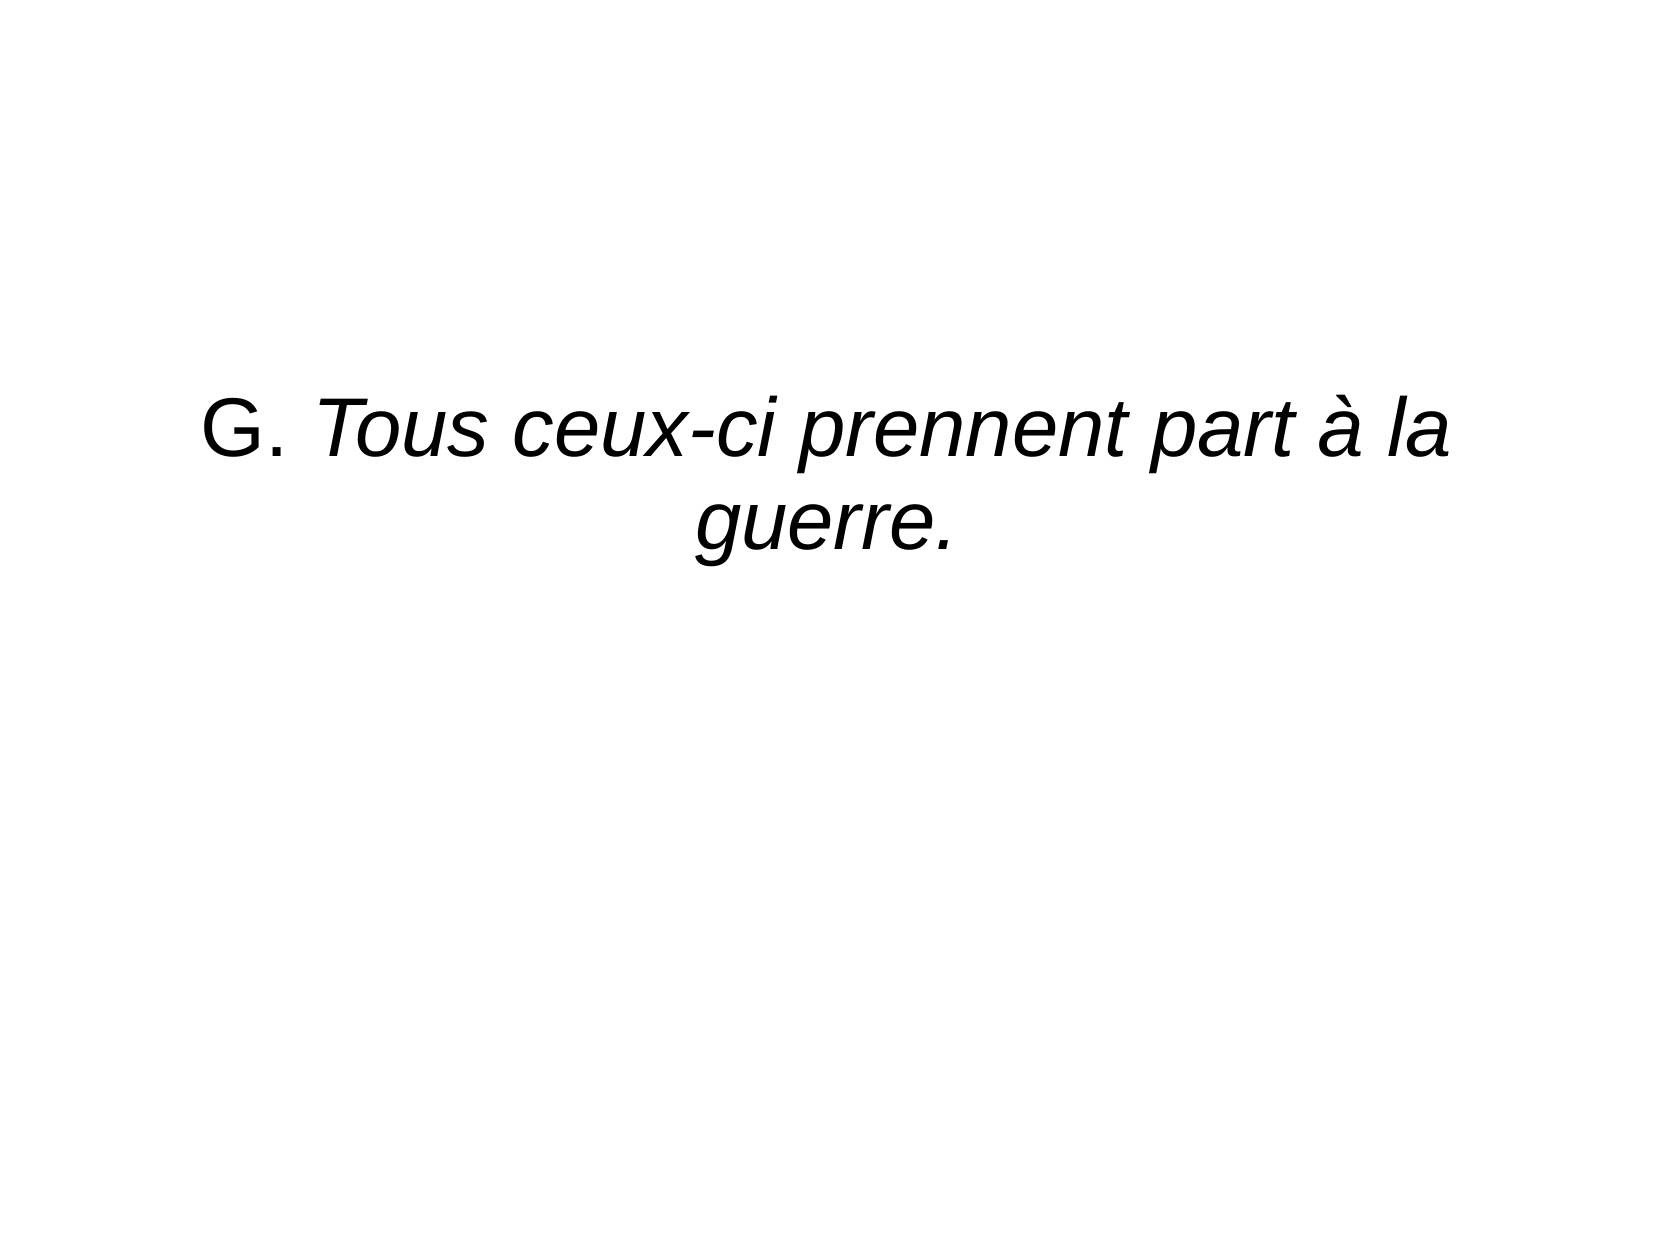

# G. Tous ceux-ci prennent part à la guerre.